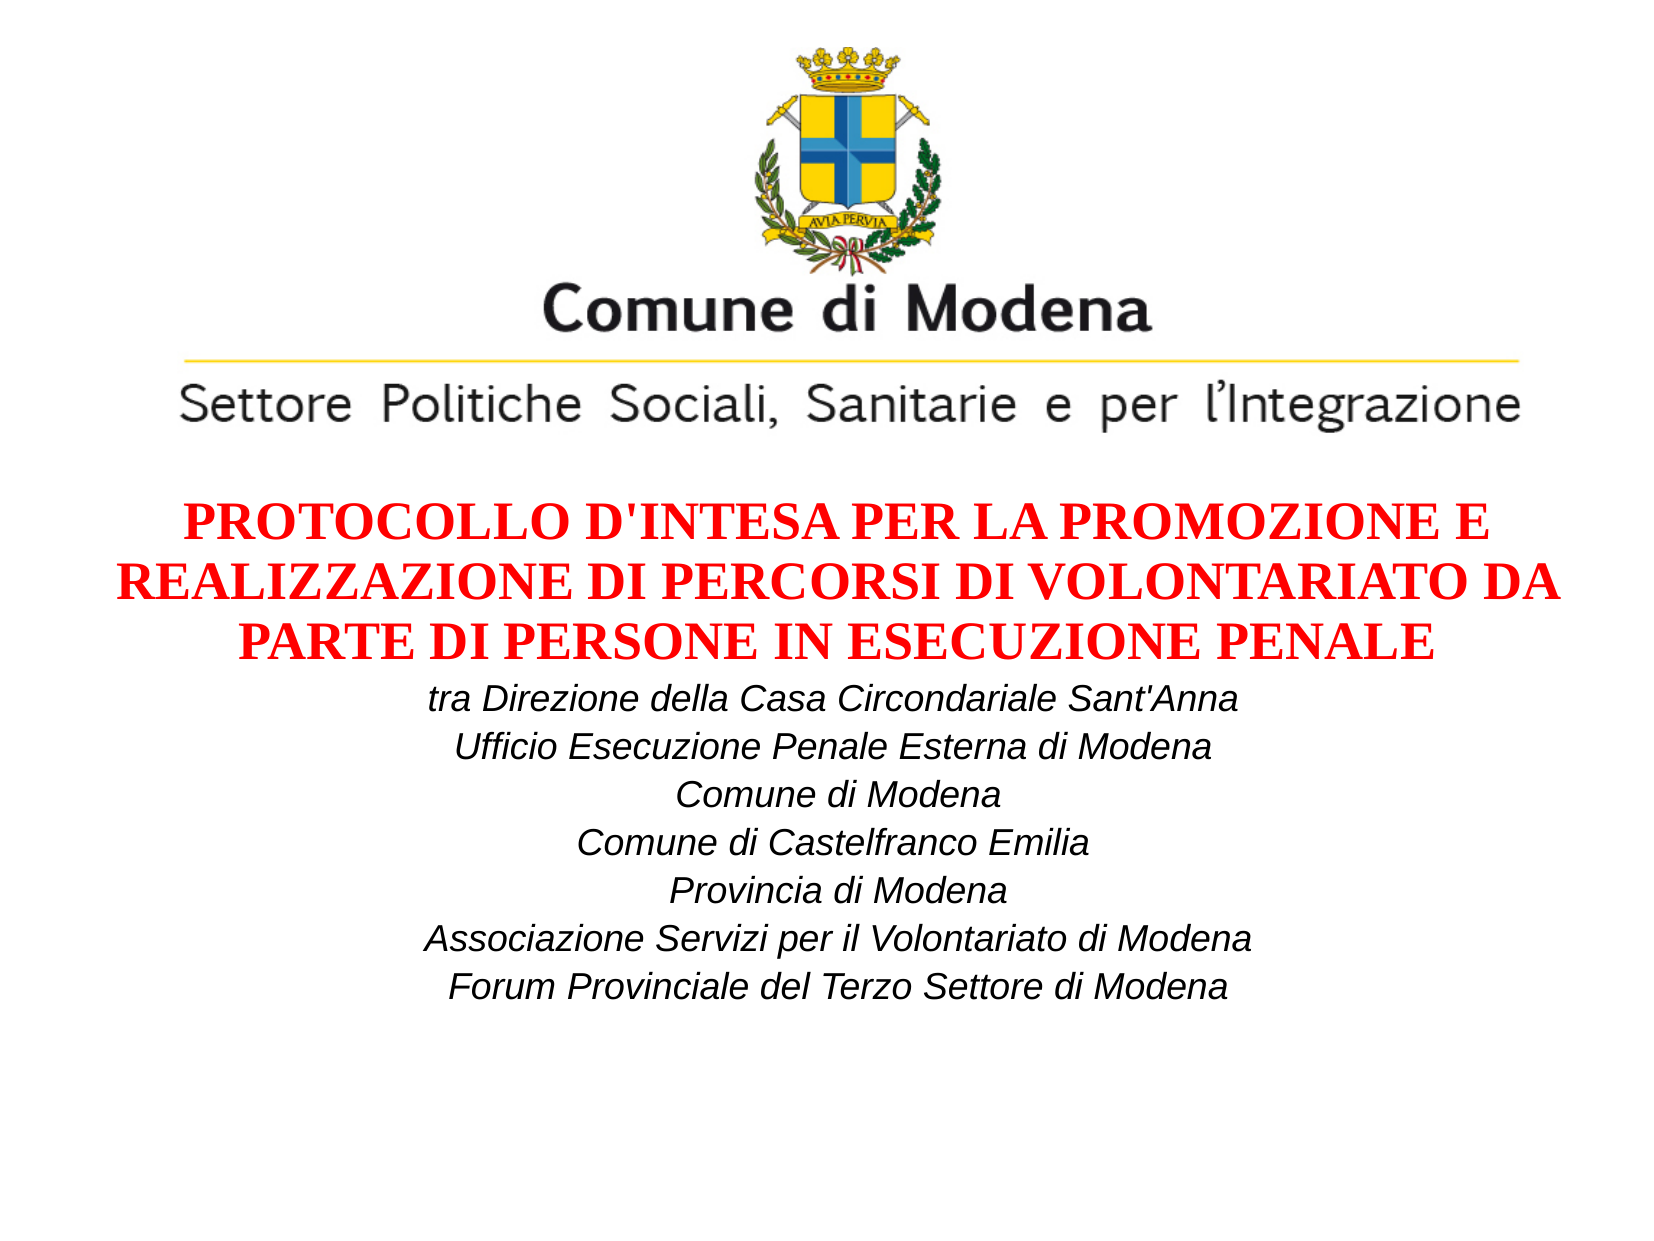

PROTOCOLLO D'INTESA PER LA PROMOZIONE E REALIZZAZIONE DI PERCORSI DI VOLONTARIATO DA PARTE DI PERSONE IN ESECUZIONE PENALE
tra Direzione della Casa Circondariale Sant'Anna
Ufficio Esecuzione Penale Esterna di Modena
Comune di Modena
Comune di Castelfranco Emilia
Provincia di Modena
Associazione Servizi per il Volontariato di Modena
Forum Provinciale del Terzo Settore di Modena